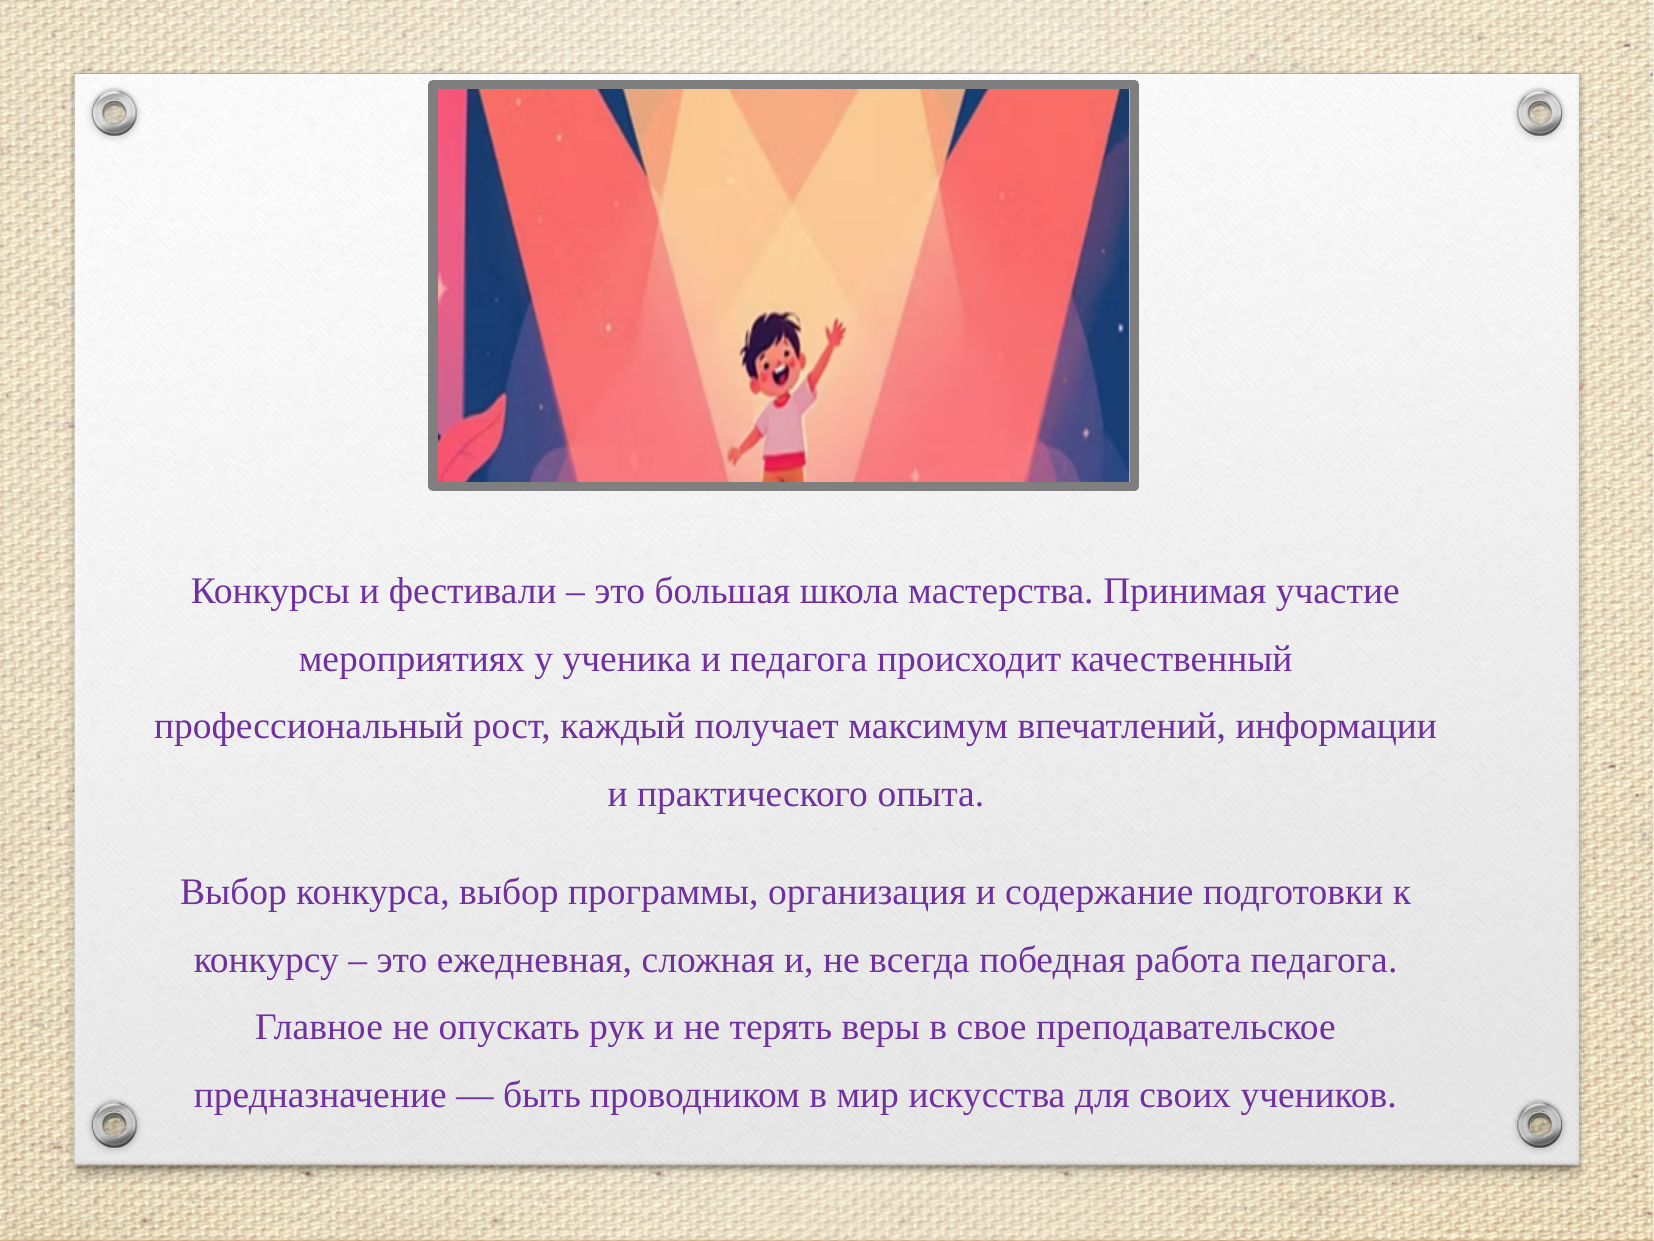

Конкурсы и фестивали – это большая школа мастерства. Принимая участие мероприятиях у ученика и педагога происходит качественный профессиональный рост, каждый получает максимум впечатлений, информации и практического опыта.
Выбор конкурса, выбор программы, организация и содержание подготовки к конкурсу – это ежедневная, сложная и, не всегда победная работа педагога. Главное не опускать рук и не терять веры в свое преподавательское предназначение — быть проводником в мир искусства для своих учеников.
#